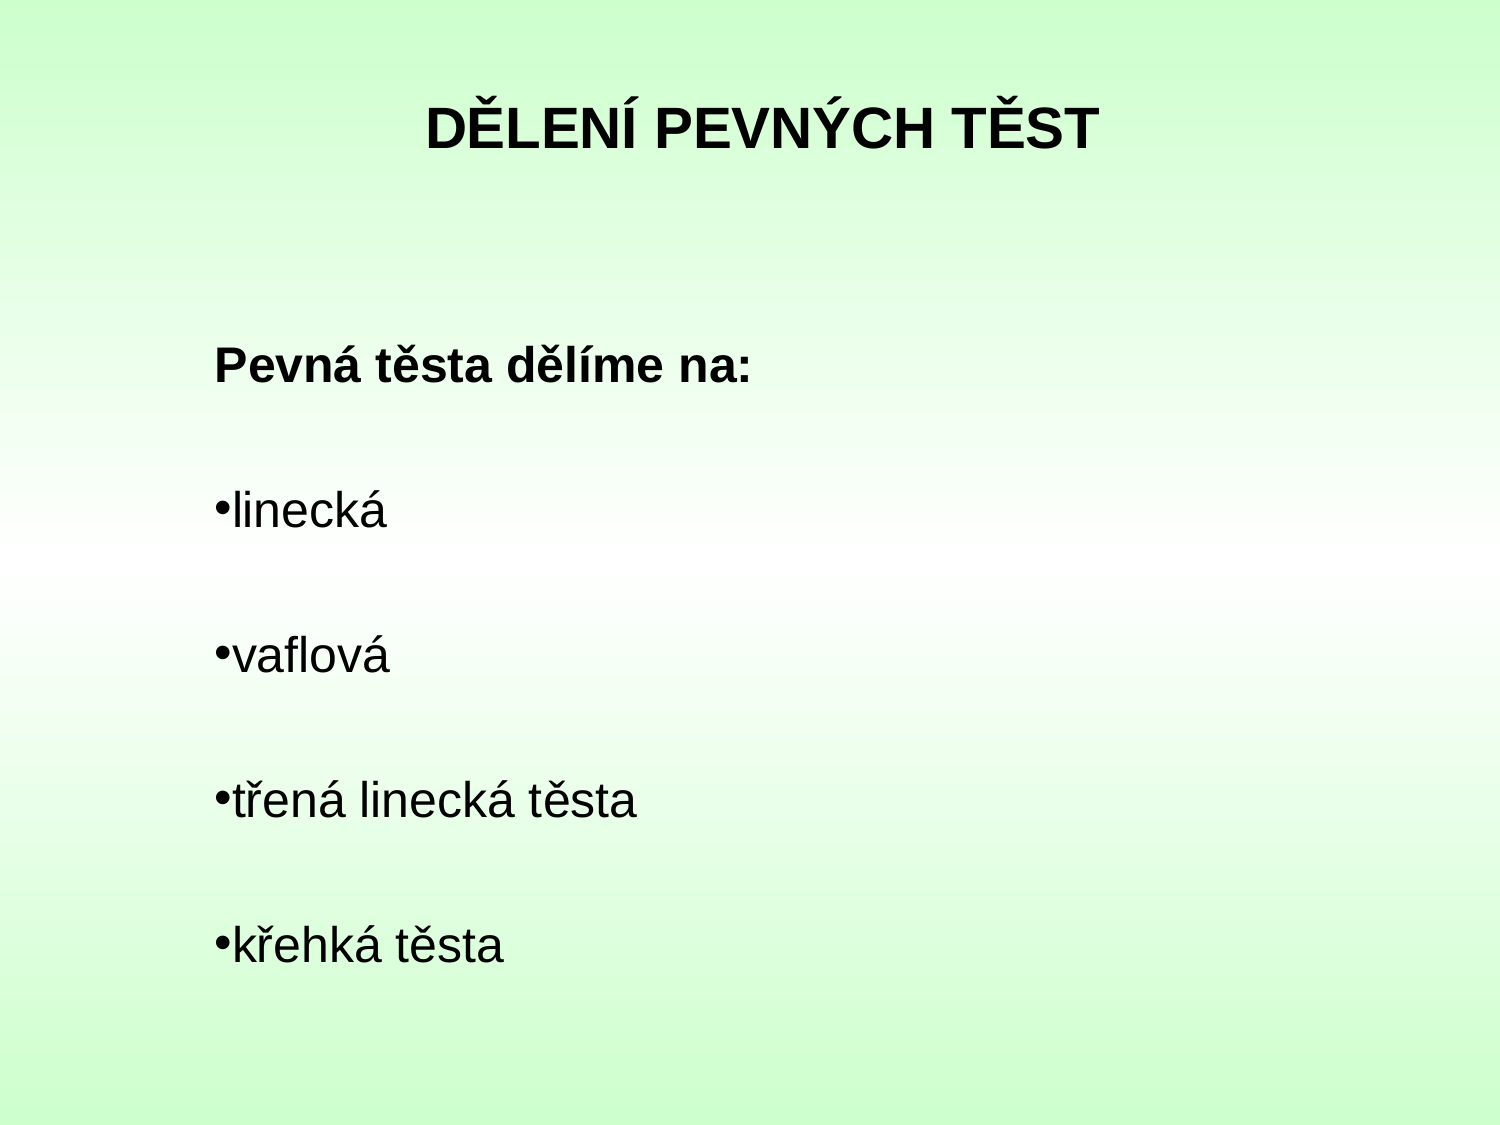

# DĚLENÍ PEVNÝCH TĚST
Pevná těsta dělíme na:
linecká
vaflová
třená linecká těsta
křehká těsta